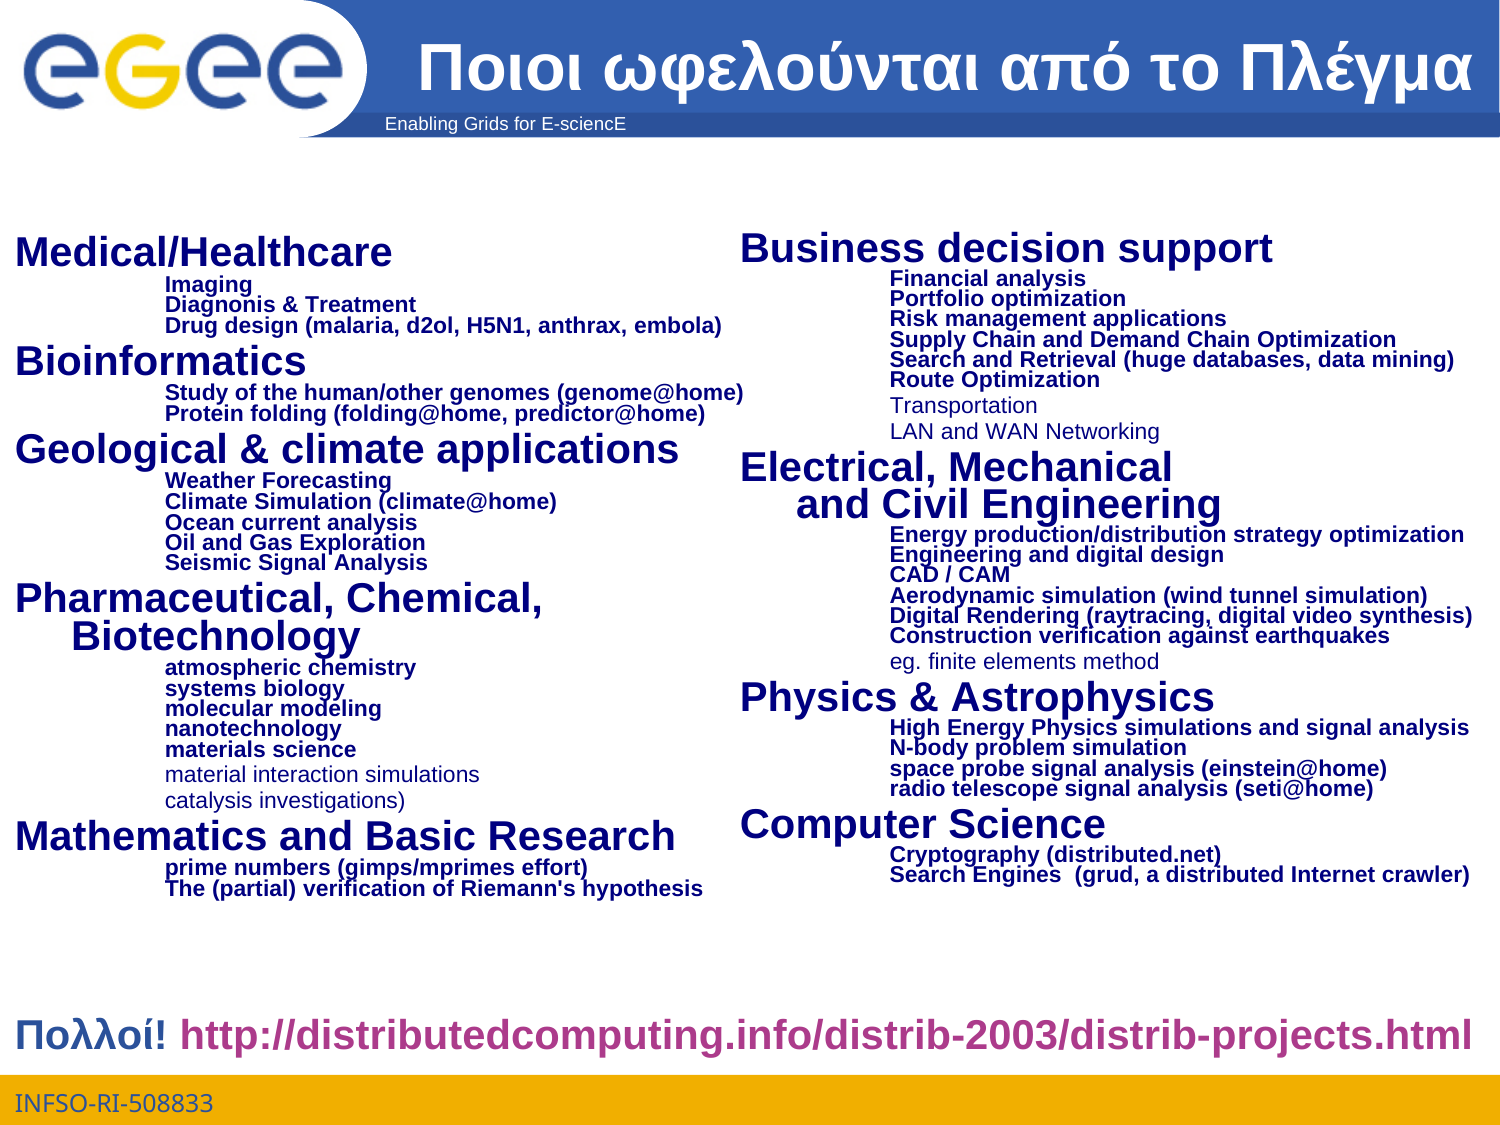

# Ποιοι ωφελούνται από το Πλέγμα
Medical/Healthcare
	Imaging
	Diagnonis & Treatment
	Drug design (malaria, d2ol, Η5Ν1, anthrax, embola)
Bioinformatics
	Study of the human/other genomes (genome@home)
	Protein folding (folding@home, predictor@home)
Geological & climate applications
	Weather Forecasting
	Climate Simulation (climate@home)
	Ocean current analysis
	Oil and Gas Exploration
	Seismic Signal Analysis
Pharmaceutical, Chemical, Biotechnology
	atmospheric chemistry
	systems biology
	molecular modeling
	nanotechnology
	materials science
material interaction simulations
catalysis investigations)
Mathematics and Basic Research
	prime numbers (gimps/mprimes effort)
	The (partial) verification of Riemann's hypothesis
Business decision support
	Financial analysis
	Portfolio optimization
	Risk management applications
	Supply Chain and Demand Chain Optimization
	Search and Retrieval (huge databases, data mining)
	Route Optimization
Transportation
LAN and WAN Networking
Electrical, Mechanical
and Civil Engineering
	Energy production/distribution strategy optimization
	Engineering and digital design
	CAD / CAM
	Aerodynamic simulation (wind tunnel simulation)
	Digital Rendering (raytracing, digital video synthesis)
	Construction verification against earthquakes
eg. finite elements method
Physics & Astrophysics
	High Energy Physics simulations and signal analysis
	N-body problem simulation
	space probe signal analysis (einstein@home)
	radio telescope signal analysis (seti@home)
Computer Science
	Cryptography (distributed.net)
	Search Engines (grud, a distributed Internet crawler)
Πολλοί! http://distributedcomputing.info/distrib-2003/distrib-projects.html